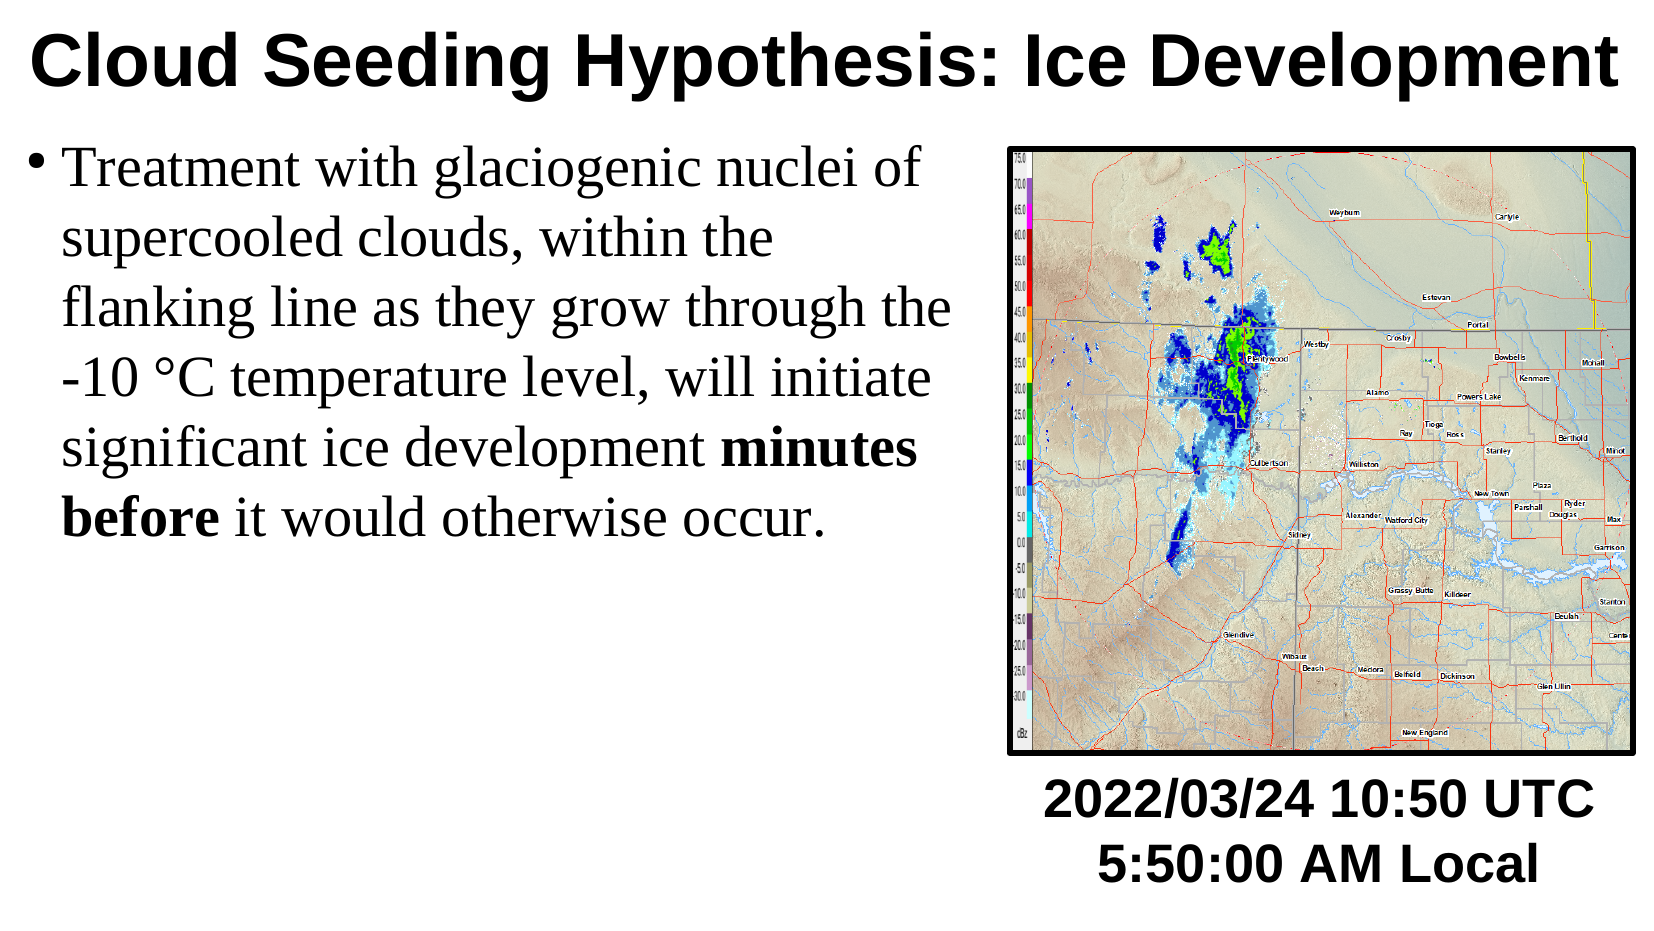

# Cloud Seeding Hypothesis: Ice Development
Treatment with glaciogenic nuclei of supercooled clouds, within the flanking line as they grow through the ‑10 °C temperature level, will initiate significant ice development minutes before it would otherwise occur.
2022/03/24 10:50 UTC
5:50:00 AM Local